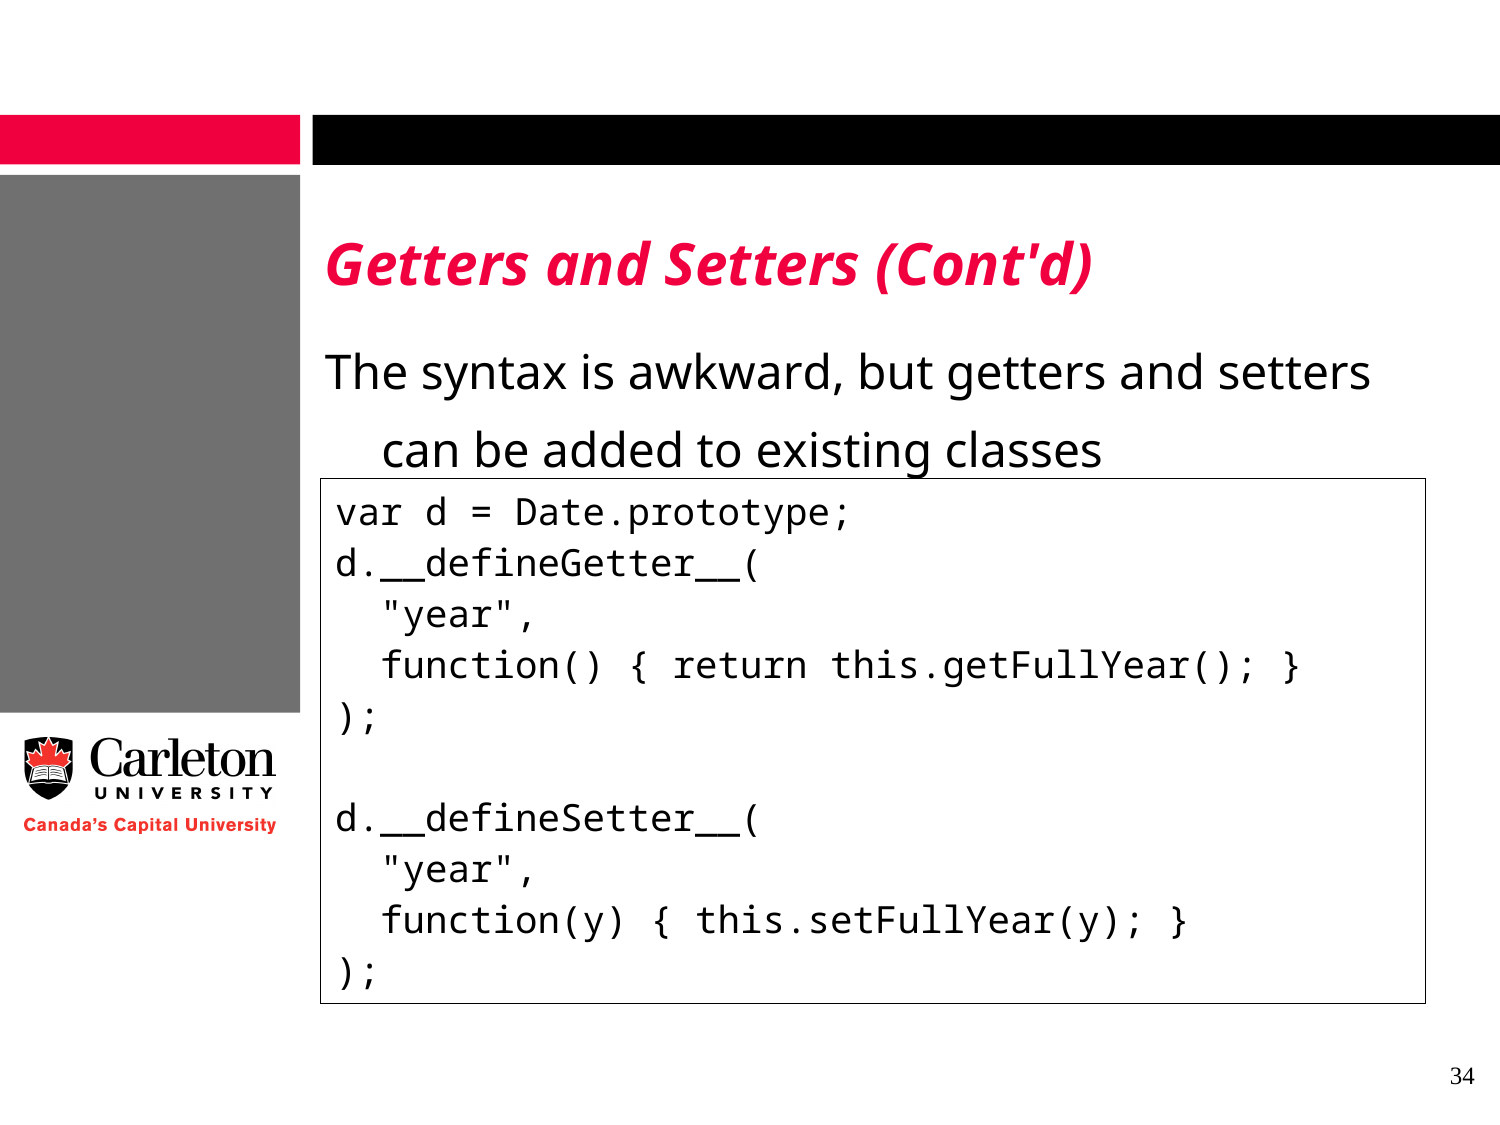

# Getters and Setters (Cont'd)
The syntax is awkward, but getters and setters can be added to existing classes
var d = Date.prototype;
d.__defineGetter__(
 "year",
 function() { return this.getFullYear(); }
);
d.__defineSetter__(
 "year",
 function(y) { this.setFullYear(y); }
);
34